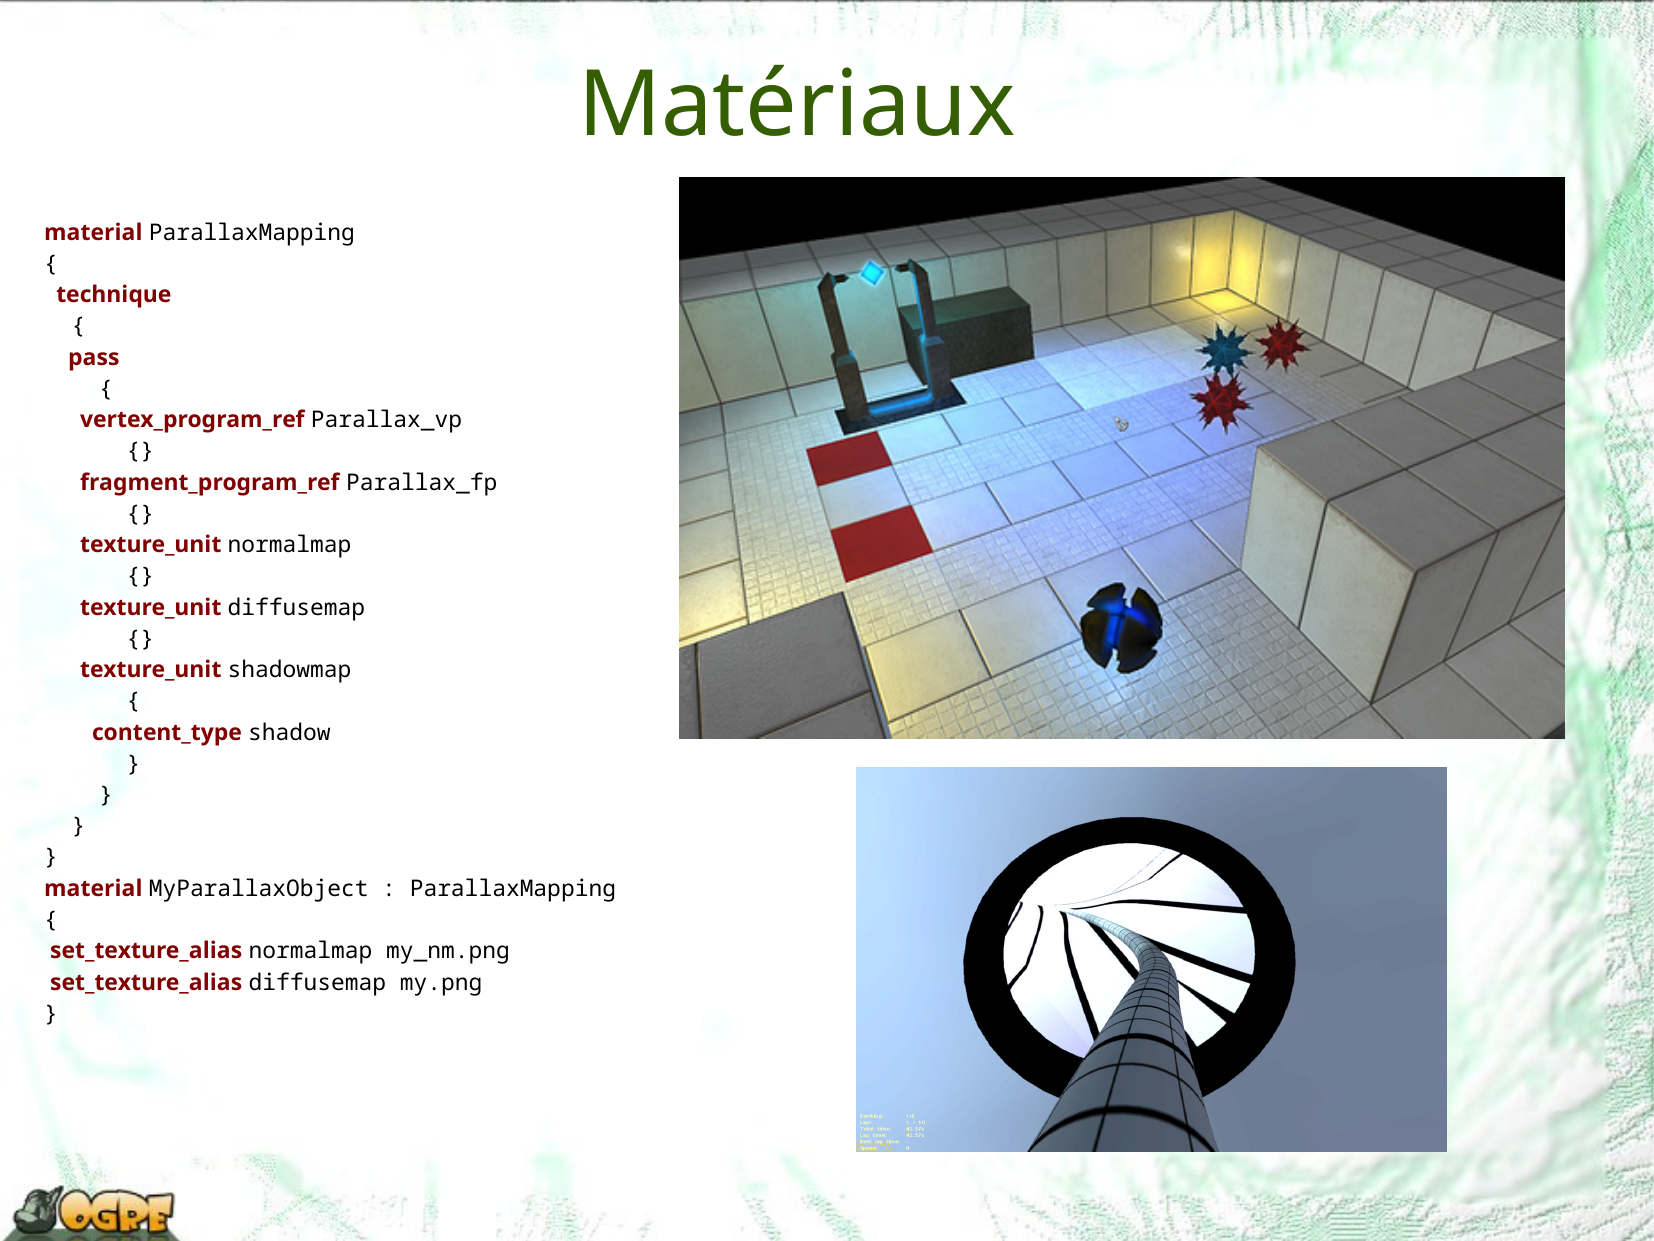

Matériaux
material ParallaxMapping
{
 technique
 {
 pass
 {
 vertex_program_ref Parallax_vp
 {}
 fragment_program_ref Parallax_fp
 {}
 texture_unit normalmap
 {}
 texture_unit diffusemap
 {}
 texture_unit shadowmap
 {
 content_type shadow
 }
 }
 }
}
material MyParallaxObject : ParallaxMapping
{
 set_texture_alias normalmap my_nm.png
 set_texture_alias diffusemap my.png
}